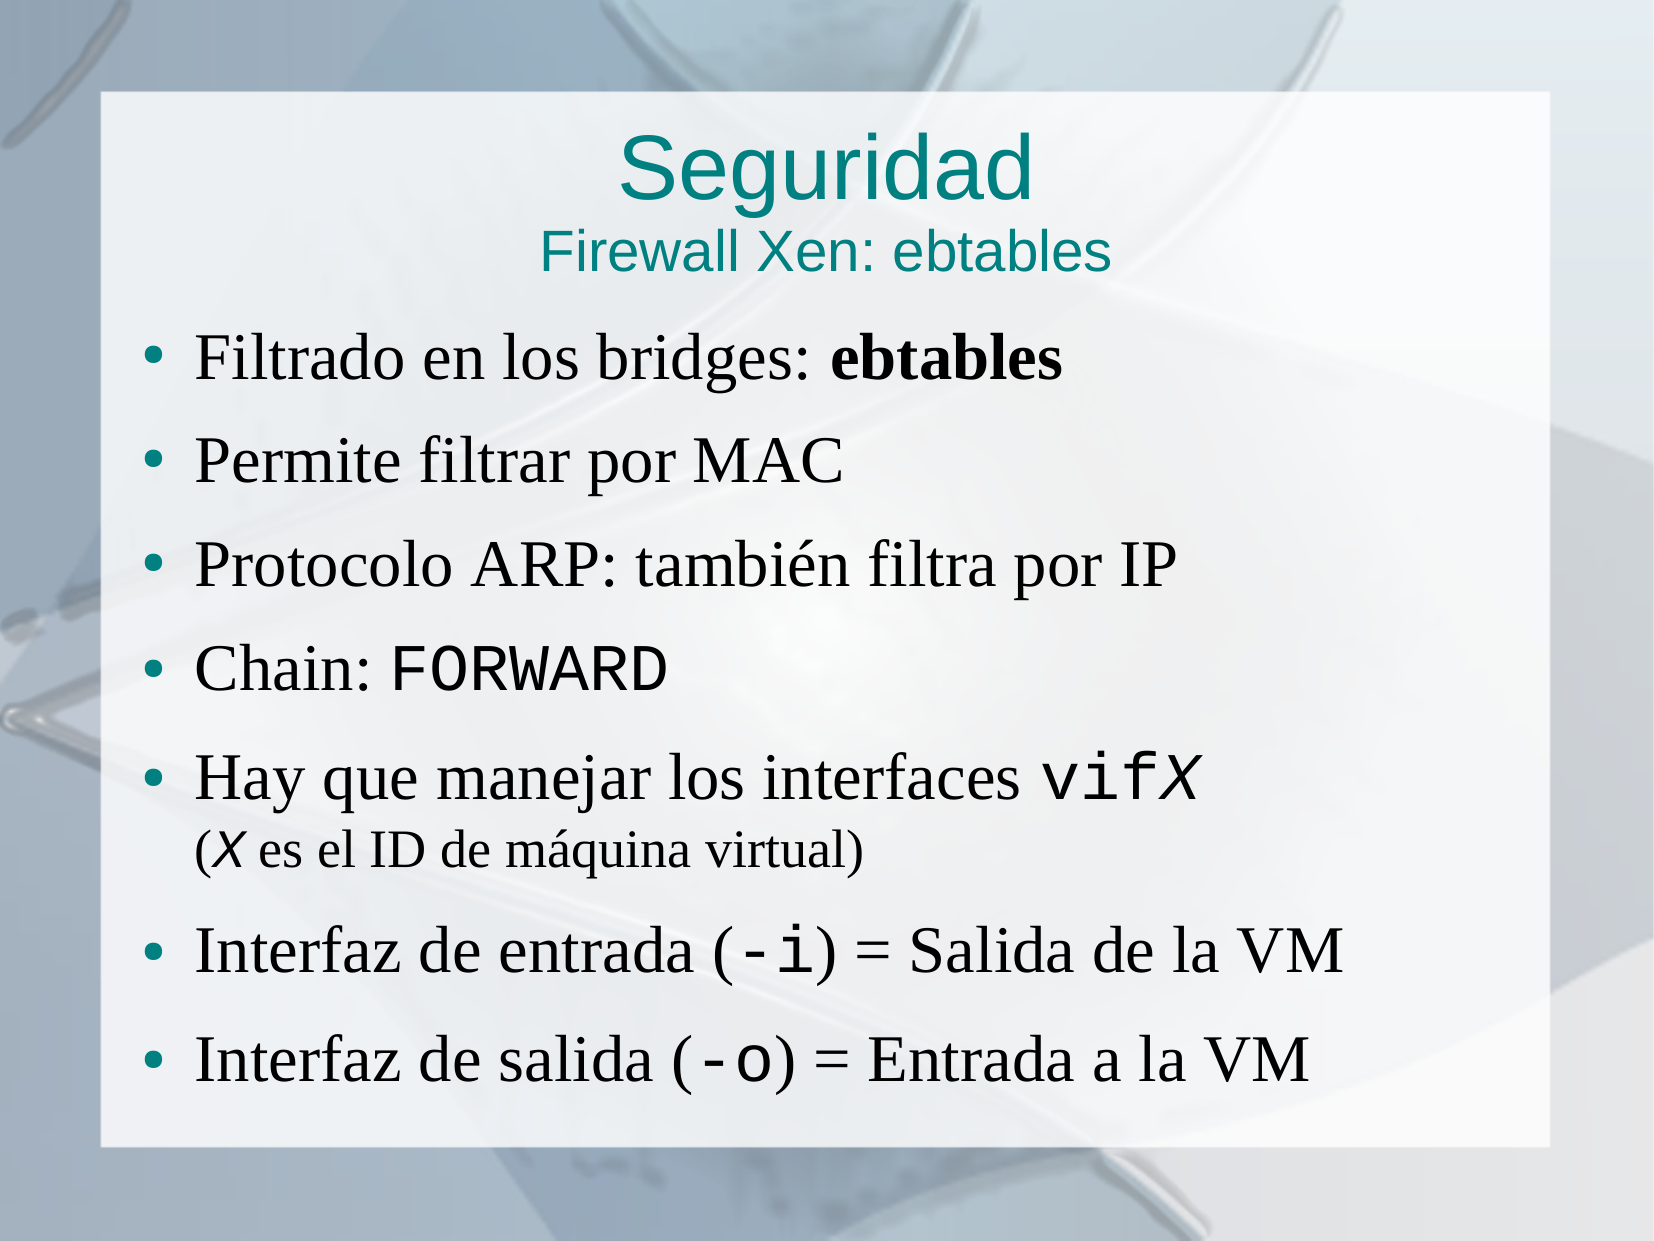

# Seguridad Firewall Xen: ebtables
Filtrado en los bridges: ebtables
Permite filtrar por MAC
Protocolo ARP: también filtra por IP
Chain: FORWARD
Hay que manejar los interfaces vifX
(X es el ID de máquina virtual)
Interfaz de entrada (-i) = Salida de la VM
Interfaz de salida (-o) = Entrada a la VM